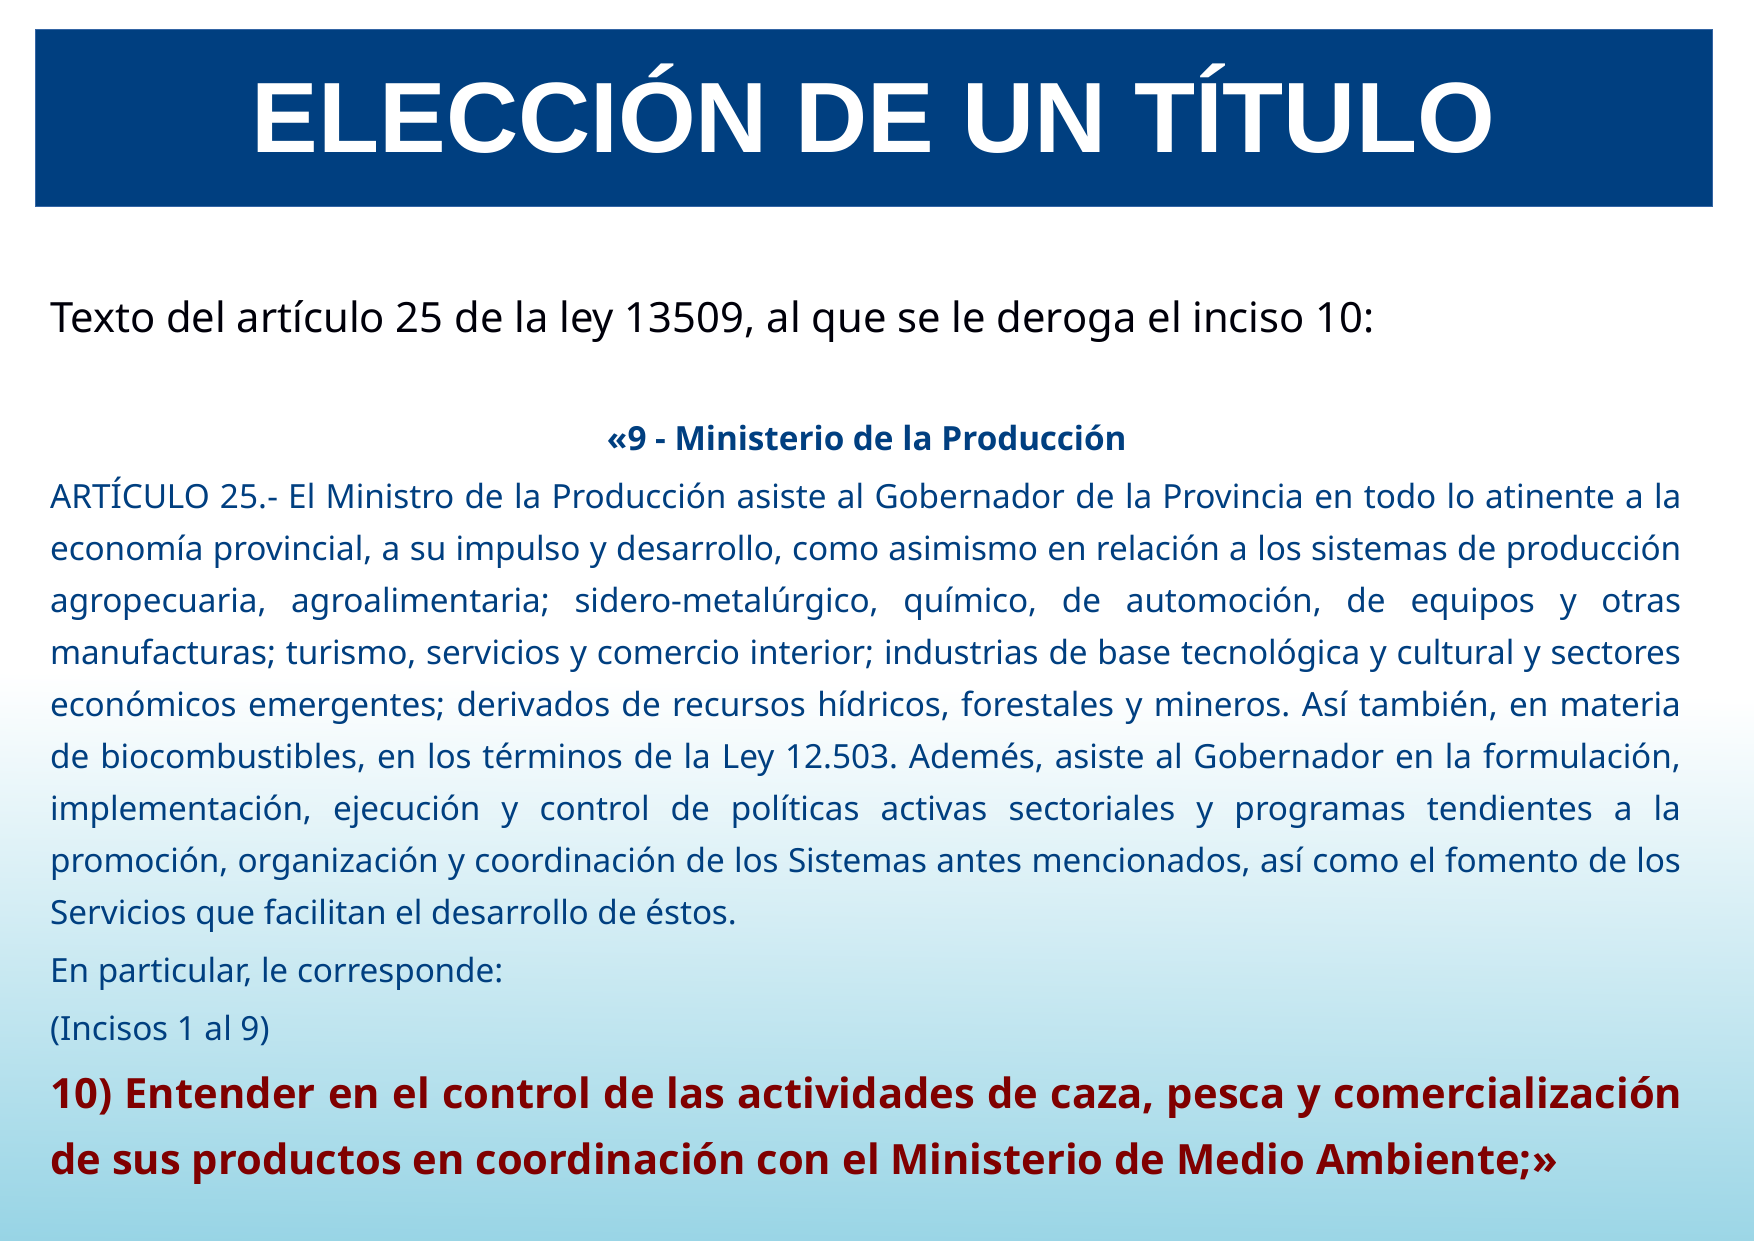

ELECCIÓN DE UN TÍTULO
Texto del artículo 25 de la ley 13509, al que se le deroga el inciso 10:
«9 - Ministerio de la Producción
ARTÍCULO 25.- El Ministro de la Producción asiste al Gobernador de la Provincia en todo lo atinente a la economía provincial, a su impulso y desarrollo, como asimismo en relación a los sistemas de producción agropecuaria, agroalimentaria; sidero-metalúrgico, químico, de automoción, de equipos y otras manufacturas; turismo, servicios y comercio interior; industrias de base tecnológica y cultural y sectores económicos emergentes; derivados de recursos hídricos, forestales y mineros. Así también, en materia de biocombustibles, en los términos de la Ley 12.503. Ademés, asiste al Gobernador en la formulación, implementación, ejecución y control de políticas activas sectoriales y programas tendientes a la promoción, organización y coordinación de los Sistemas antes mencionados, así como el fomento de los Servicios que facilitan el desarrollo de éstos.
En particular, le corresponde:
(Incisos 1 al 9)
10) Entender en el control de las actividades de caza, pesca y comercialización de sus productos en coordinación con el Ministerio de Medio Ambiente;»